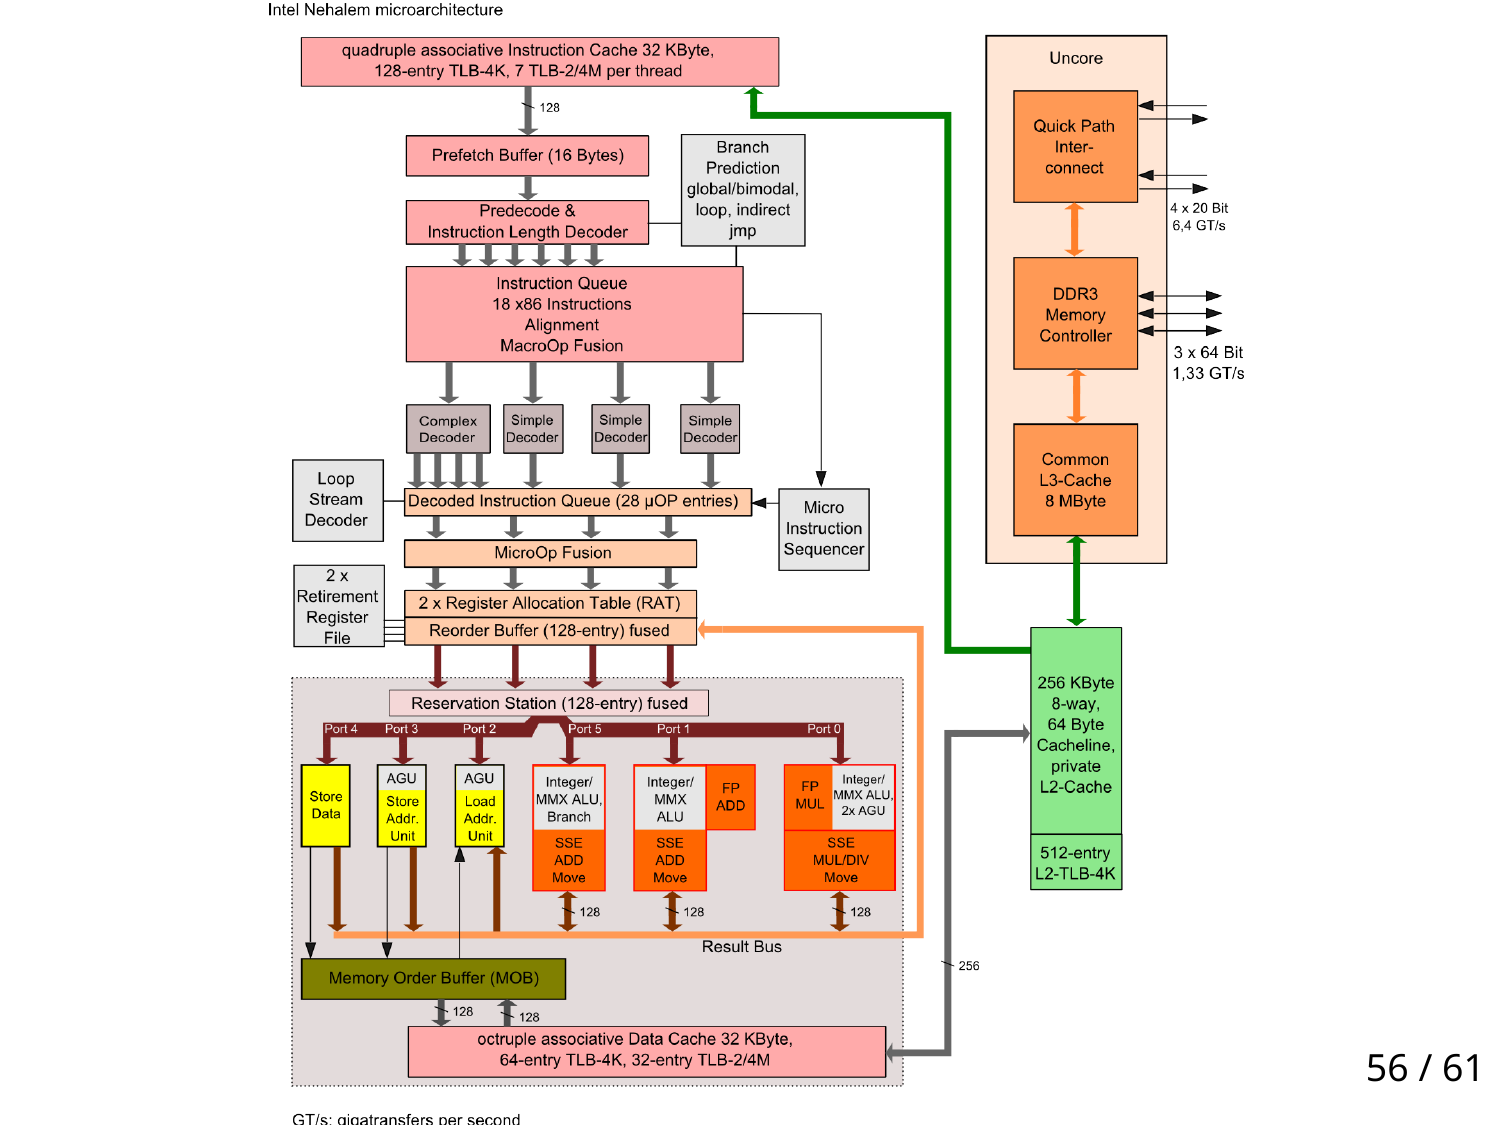

Seminar: Paralleles Rechnen auf der Grafikkarte
56